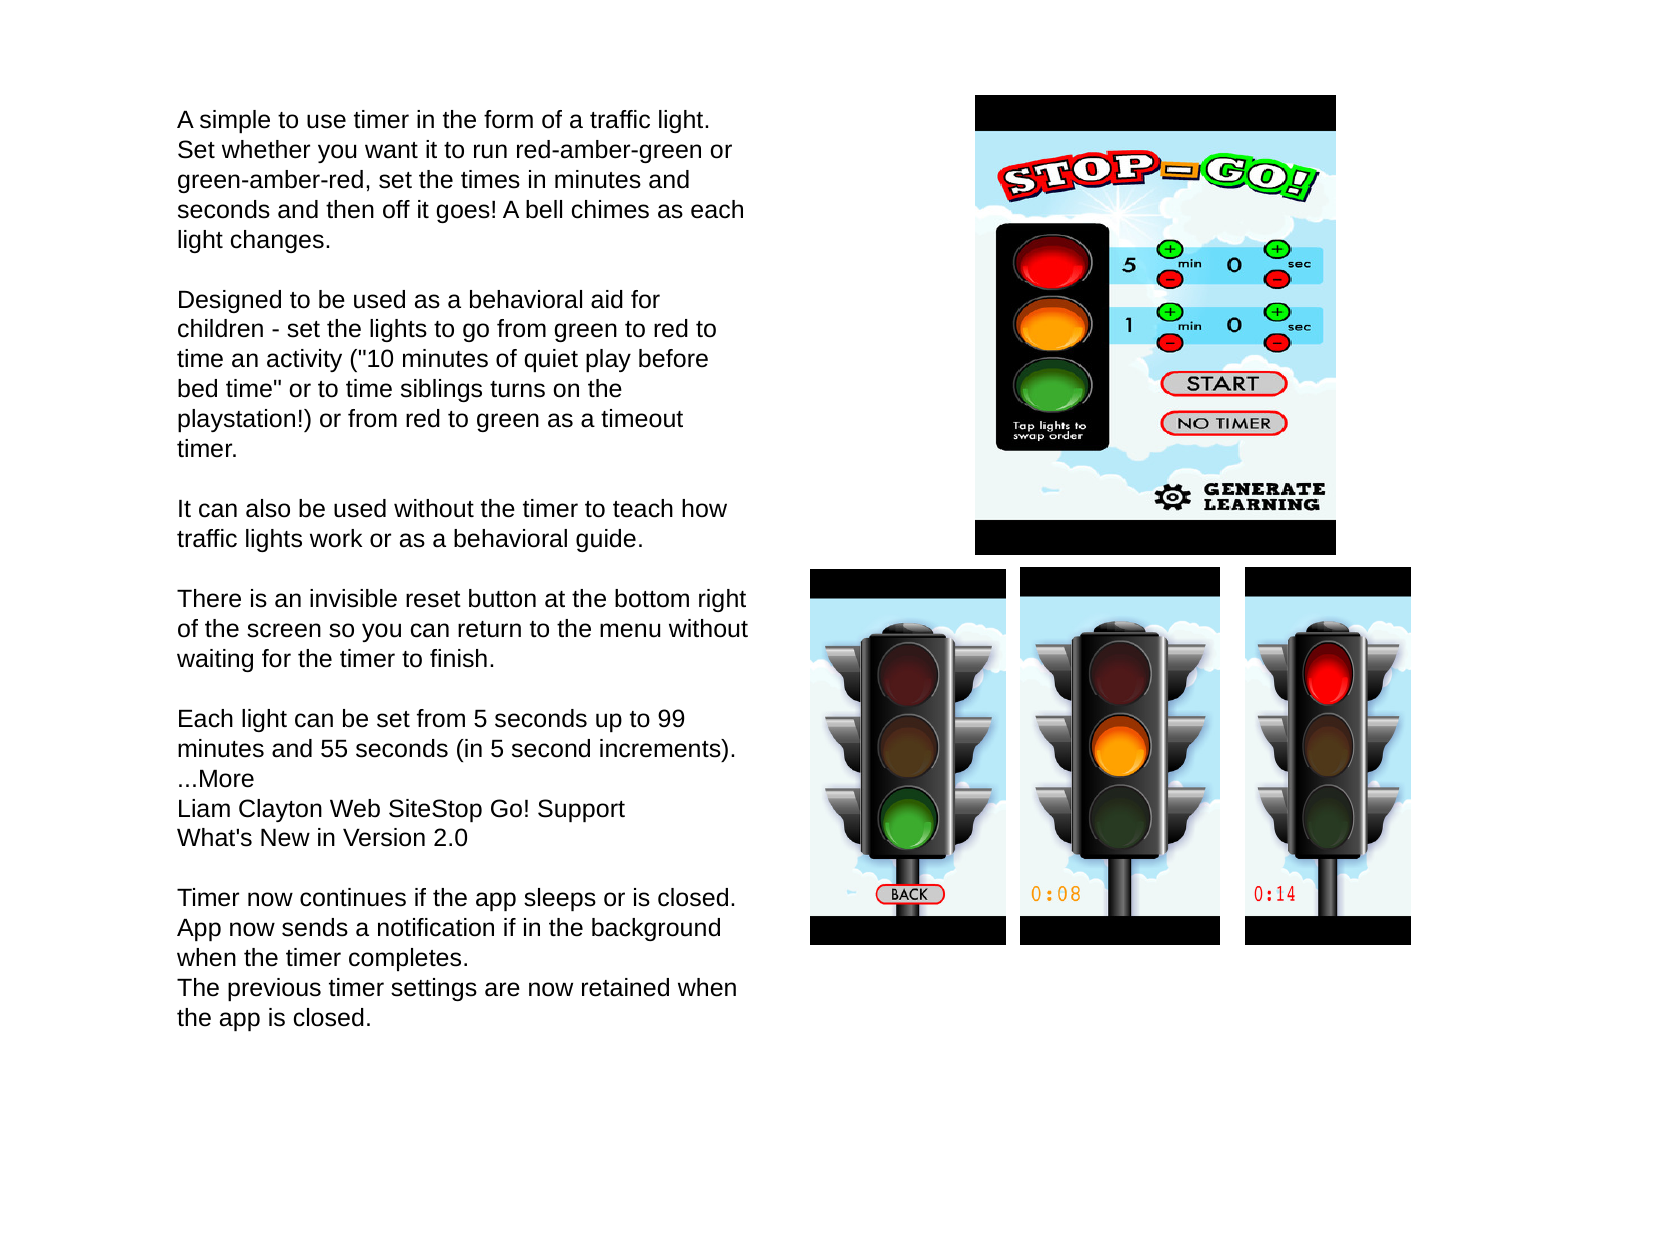

# A simple to use timer in the form of a traffic light. Set whether you want it to run red-amber-green or green-amber-red, set the times in minutes and seconds and then off it goes! A bell chimes as each light changes. Designed to be used as a behavioral aid for children - set the lights to go from green to red to time an activity ("10 minutes of quiet play before bed time" or to time siblings turns on the playstation!) or from red to green as a timeout timer. It can also be used without the timer to teach how traffic lights work or as a behavioral guide. There is an invisible reset button at the bottom right of the screen so you can return to the menu without waiting for the timer to finish. Each light can be set from 5 seconds up to 99 minutes and 55 seconds (in 5 second increments). ...More Liam Clayton Web SiteStop Go! Support What's New in Version 2.0 Timer now continues if the app sleeps or is closed. App now sends a notification if in the background when the timer completes. The previous timer settings are now retained when the app is closed.